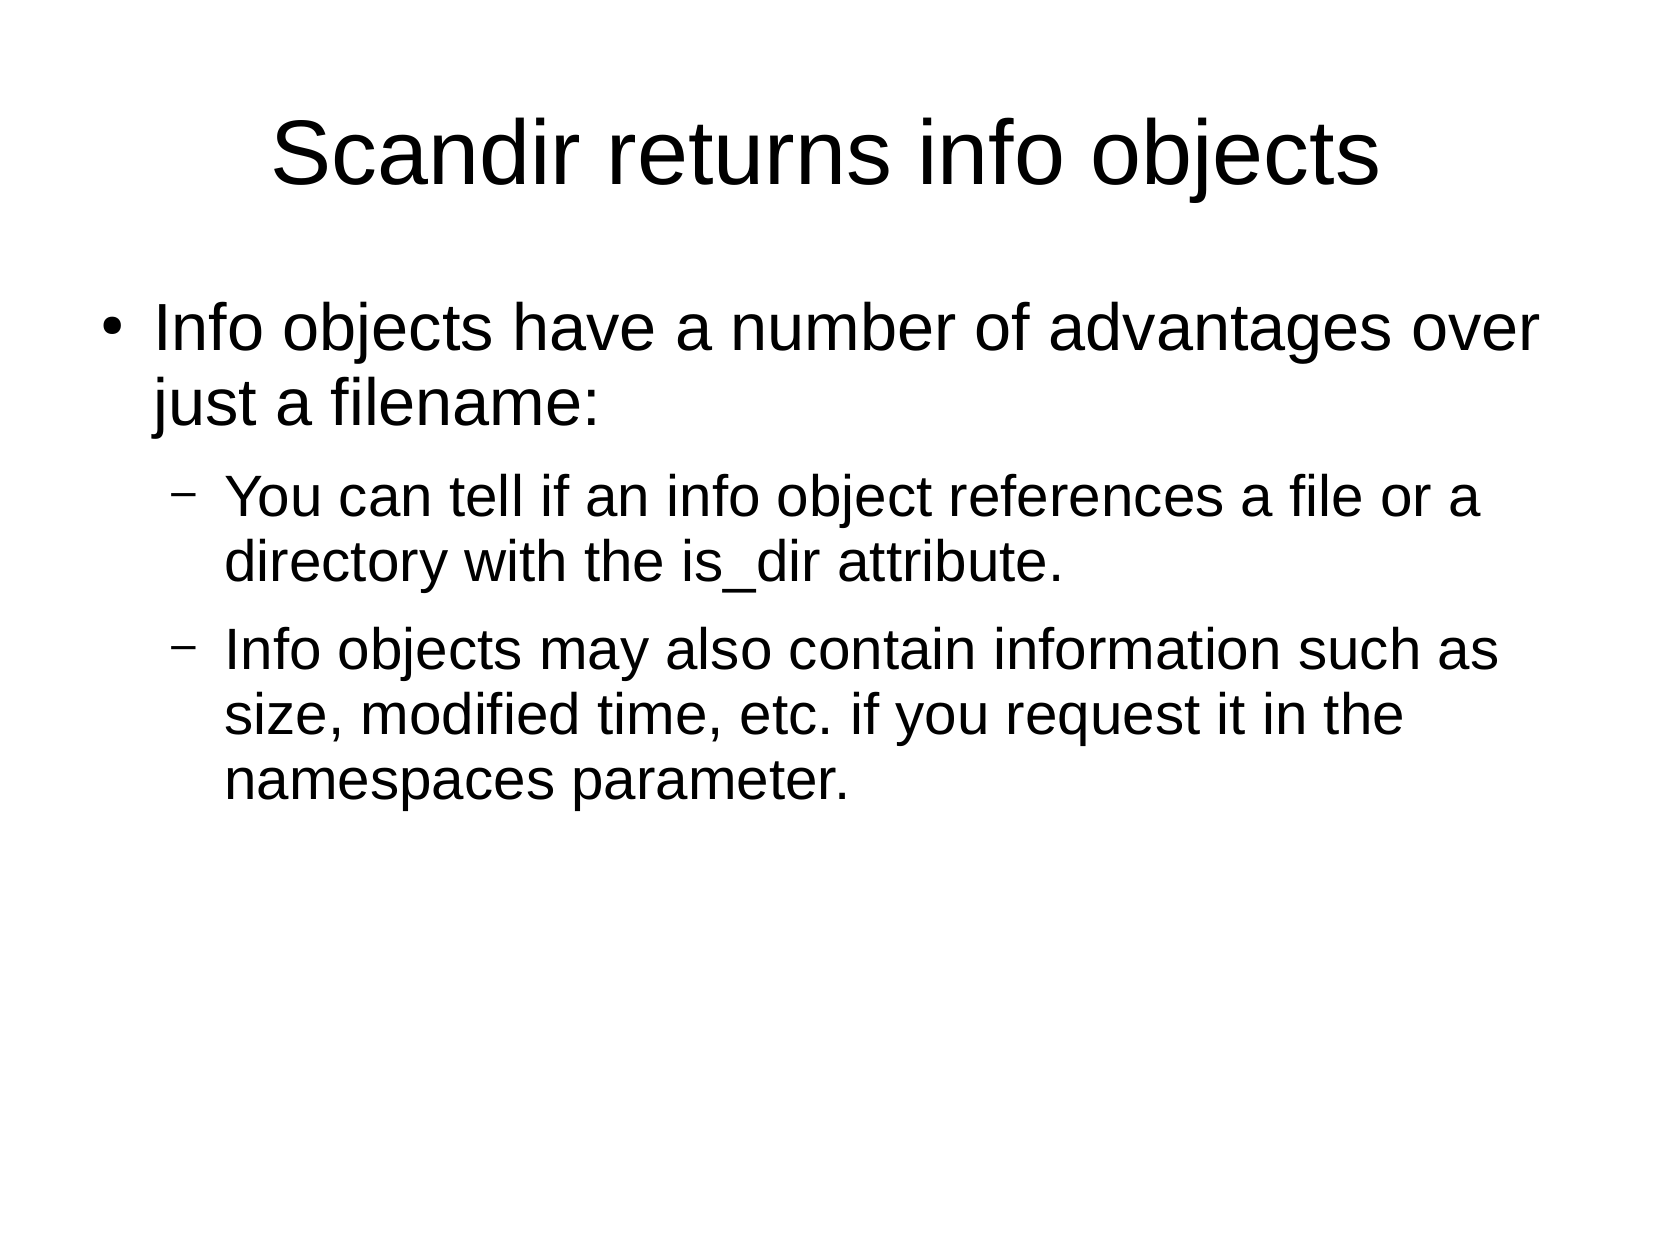

# Scandir returns info objects
Info objects have a number of advantages over just a filename:
You can tell if an info object references a file or a directory with the is_dir attribute.
Info objects may also contain information such as size, modified time, etc. if you request it in the namespaces parameter.